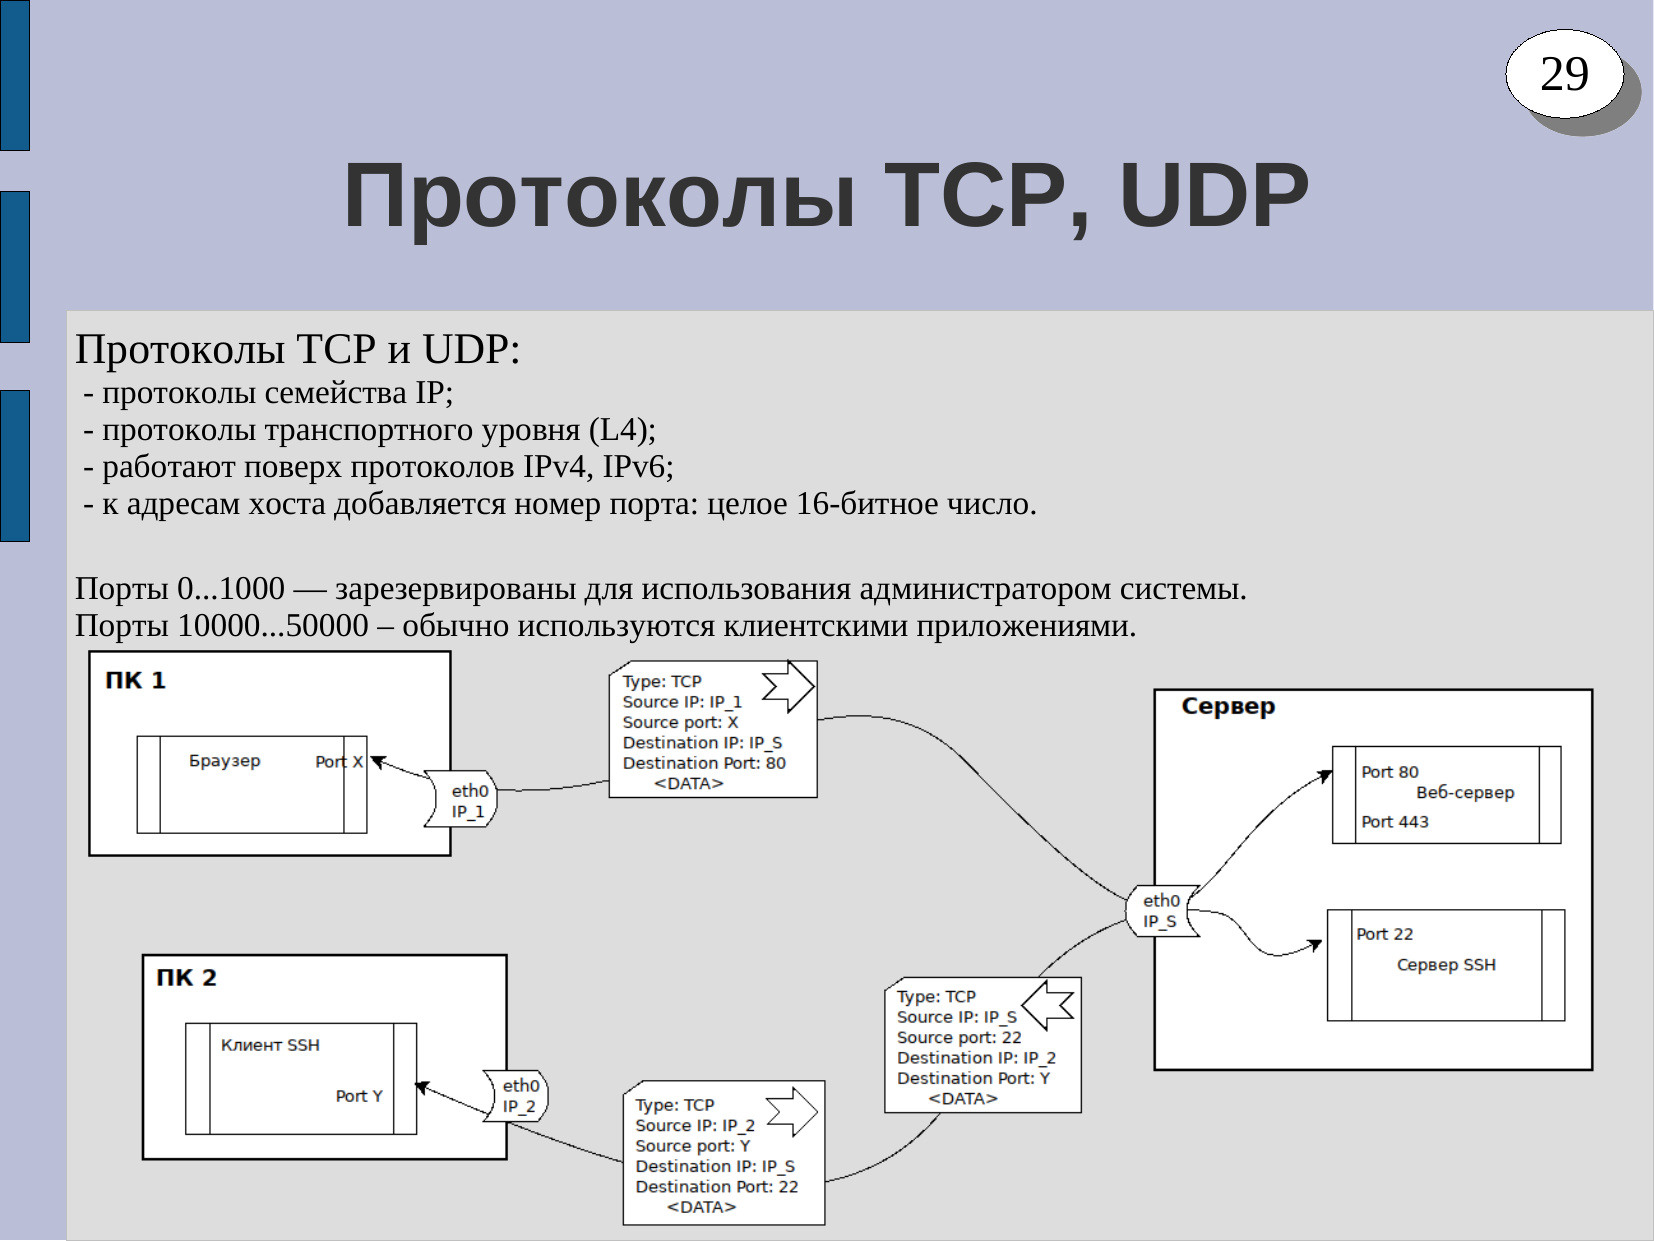

29
# Протоколы TCP, UDP
Протоколы TCP и UDP:
 - протоколы семейства IP;
 - протоколы транспортного уровня (L4);
 - работают поверх протоколов IPv4, IPv6;
 - к адресам хоста добавляется номер порта: целое 16-битное число.
Порты 0...1000 — зарезервированы для использования администратором системы.
Порты 10000...50000 – обычно используются клиентскими приложениями.